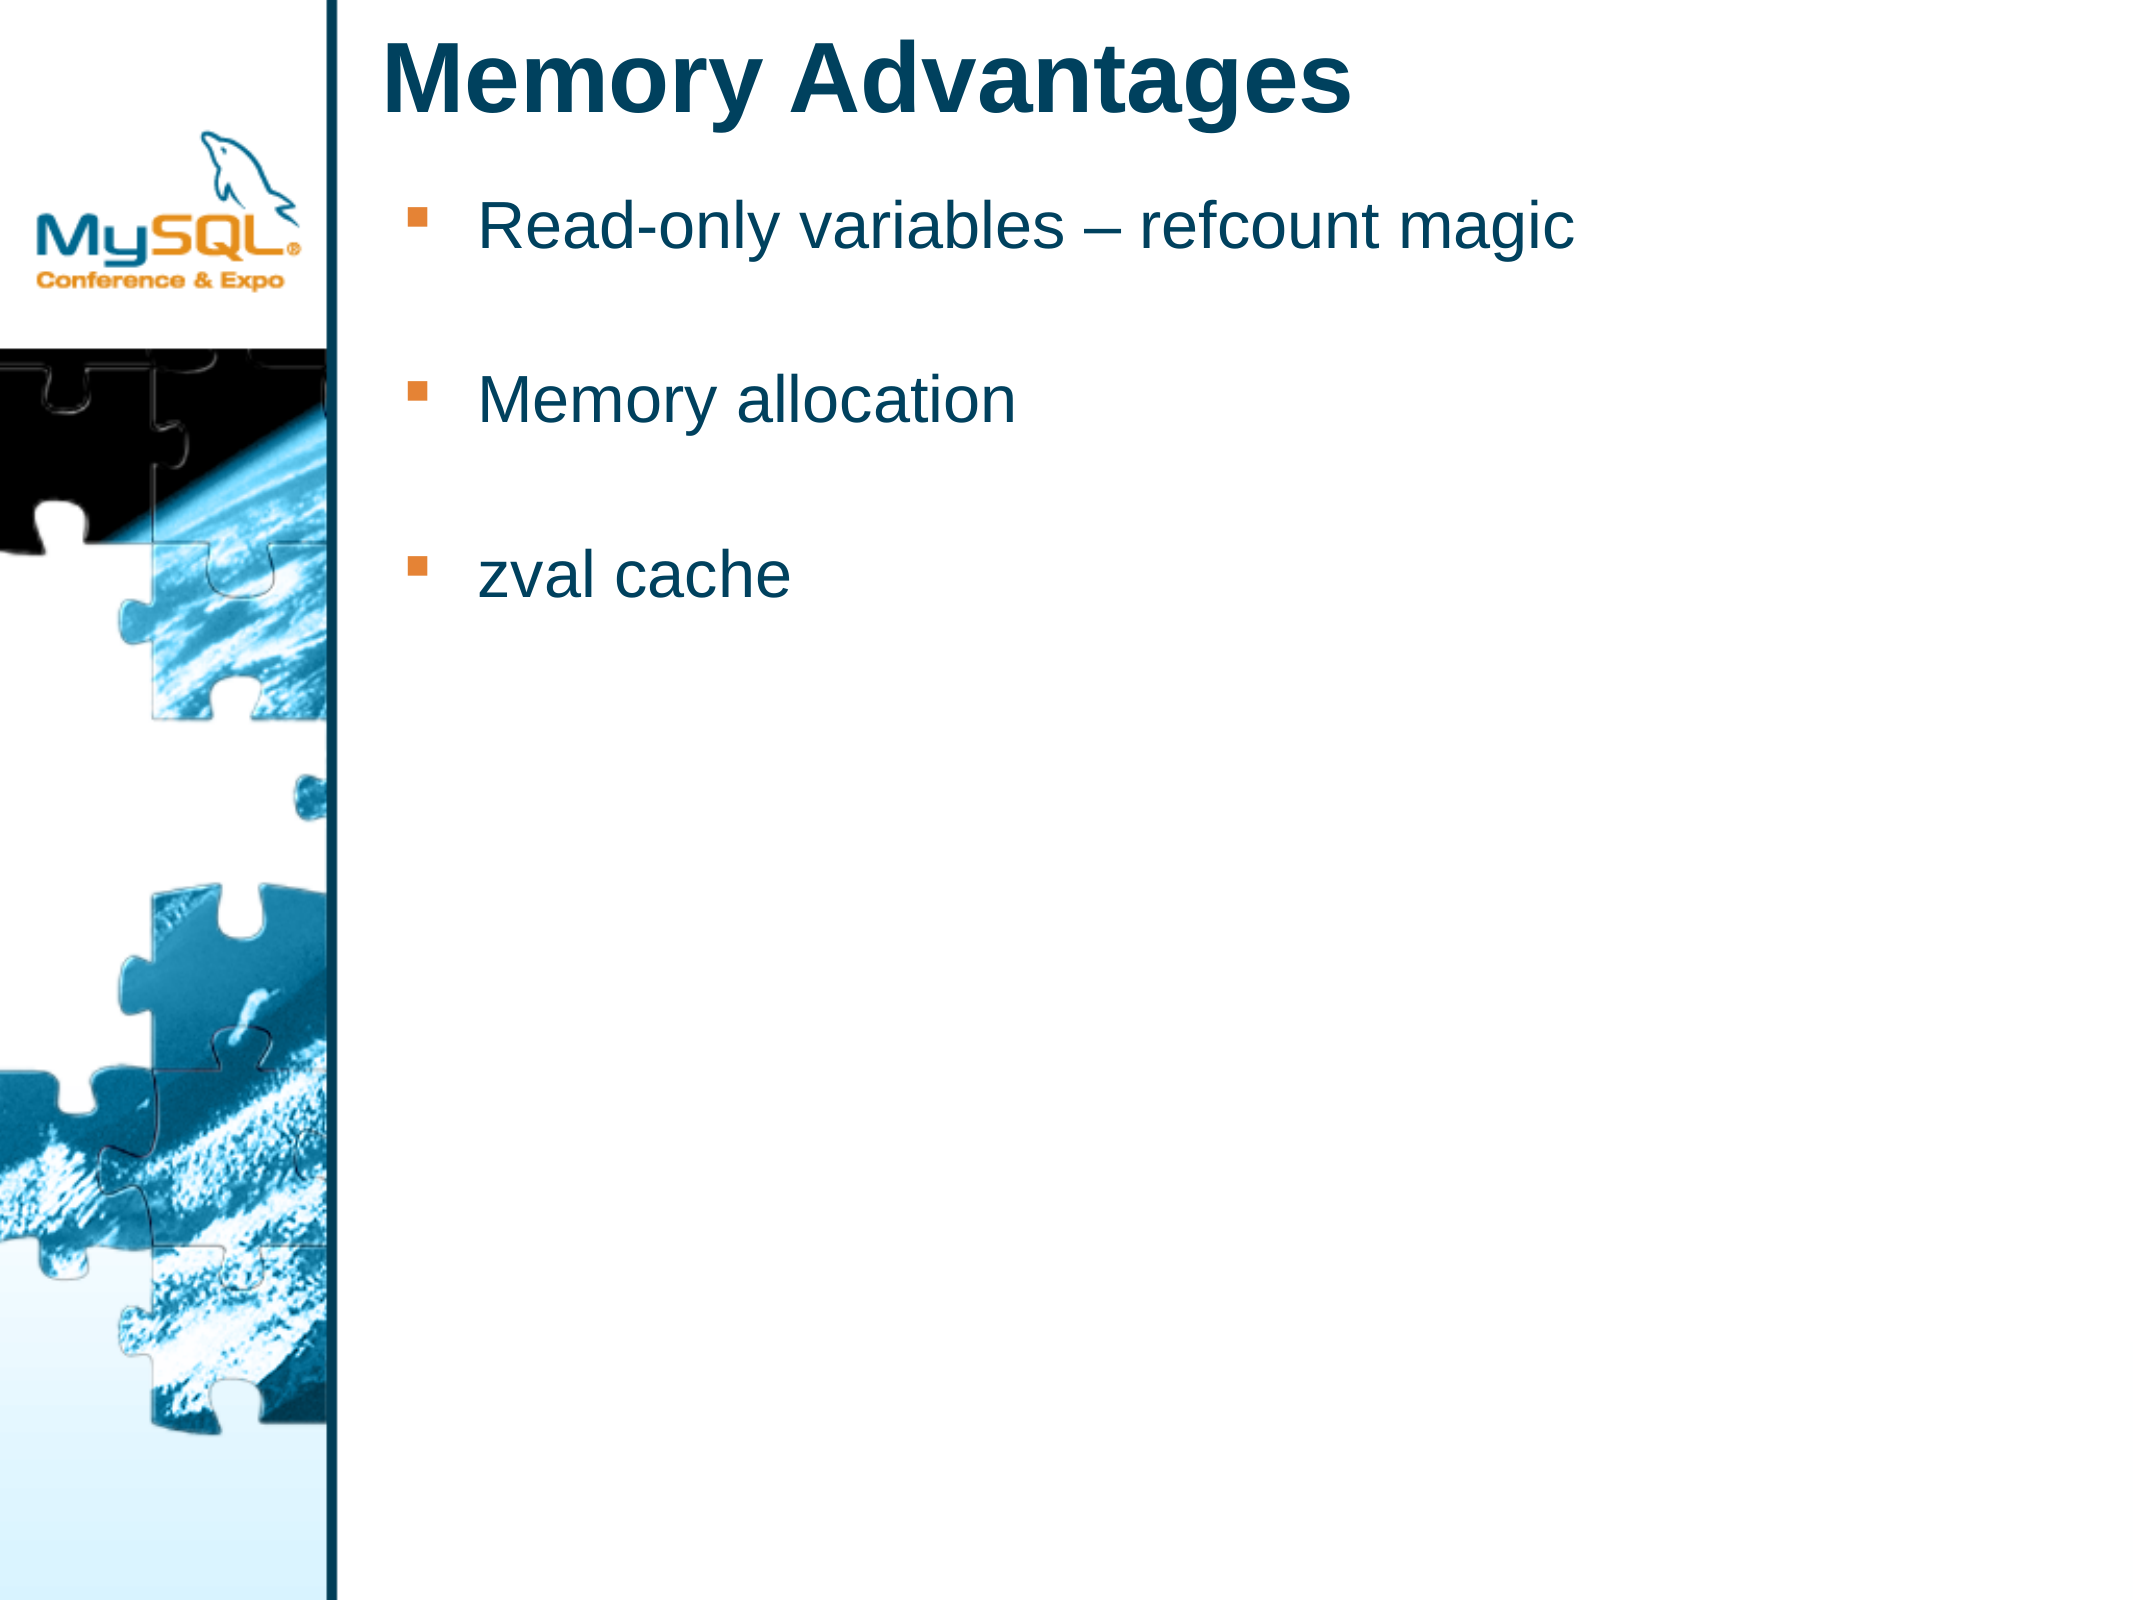

# Memory Advantages
Read-only variables – refcount magic
Memory allocation
zval cache